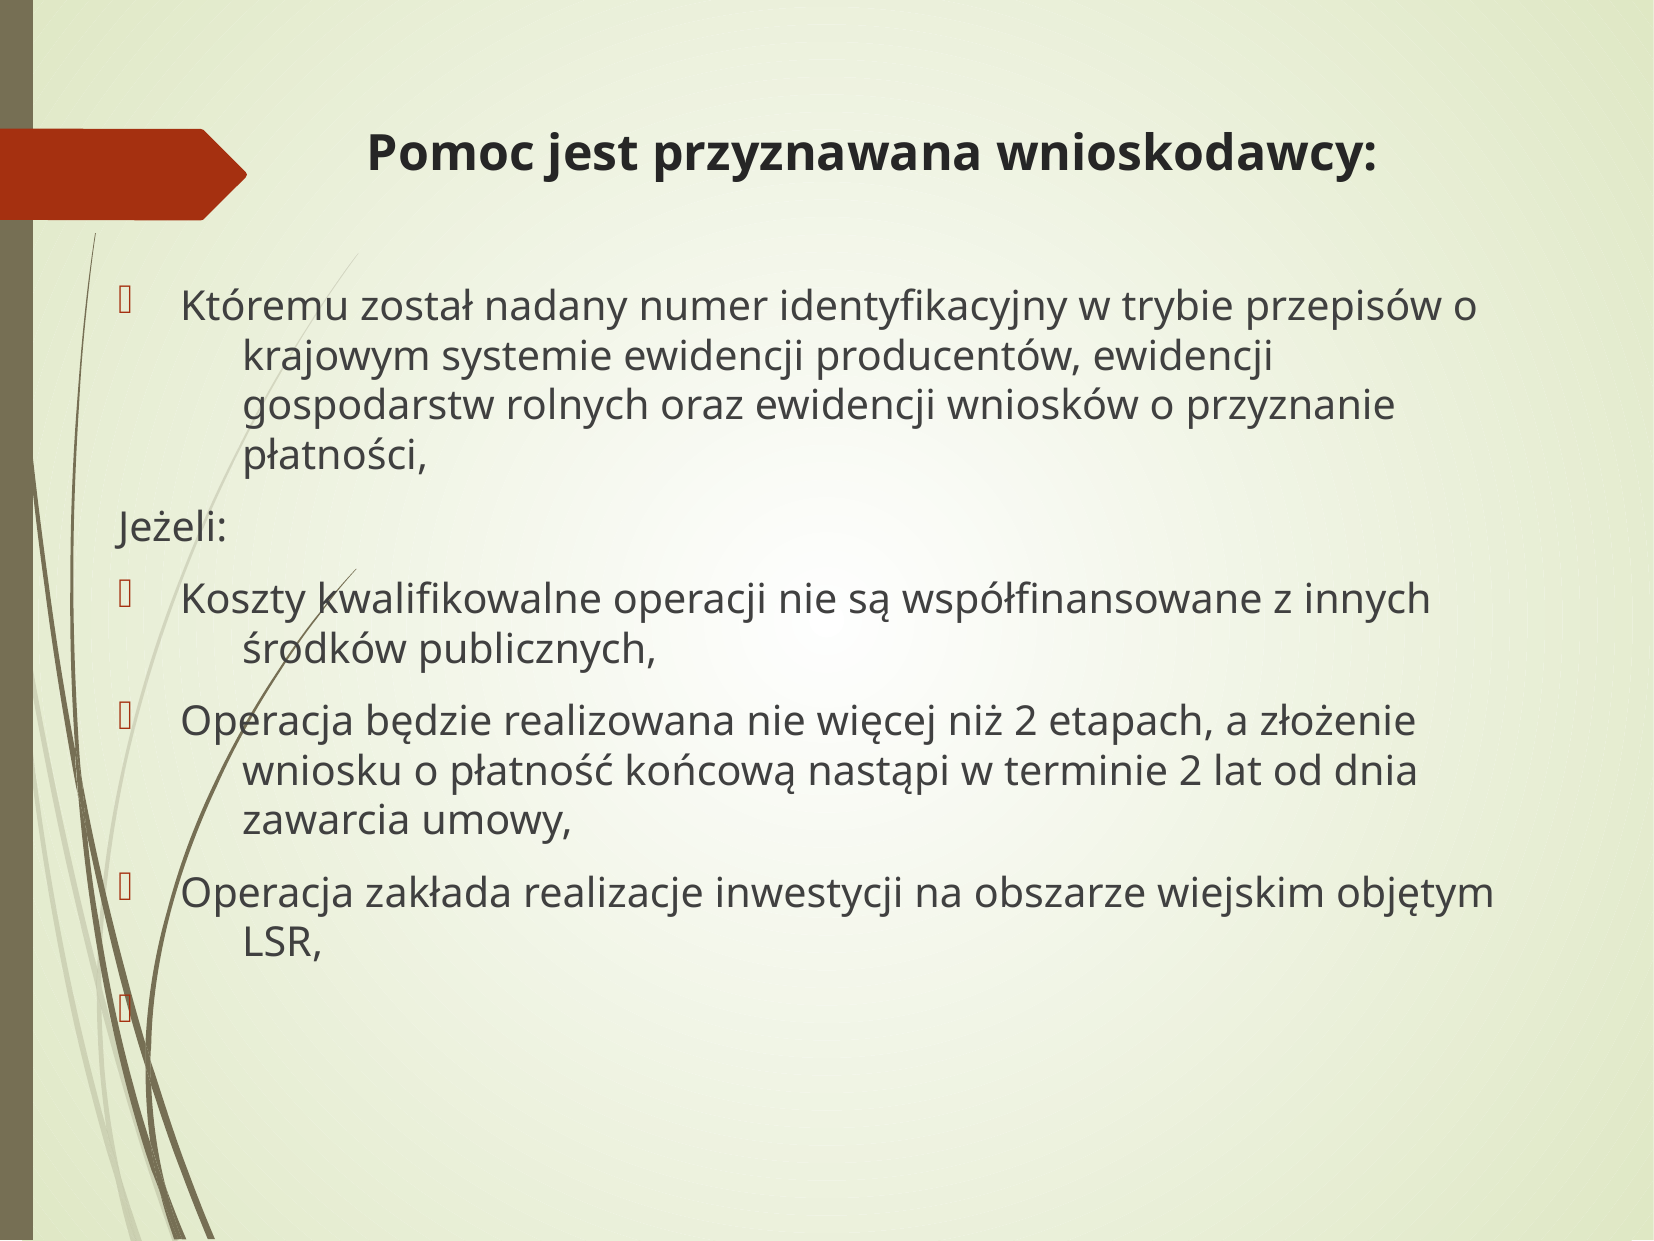

# Pomoc jest przyznawana wnioskodawcy:
Któremu został nadany numer identyfikacyjny w trybie przepisów o krajowym systemie ewidencji producentów, ewidencji gospodarstw rolnych oraz ewidencji wniosków o przyznanie płatności,
Jeżeli:
Koszty kwalifikowalne operacji nie są współfinansowane z innych środków publicznych,
Operacja będzie realizowana nie więcej niż 2 etapach, a złożenie wniosku o płatność końcową nastąpi w terminie 2 lat od dnia zawarcia umowy,
Operacja zakłada realizacje inwestycji na obszarze wiejskim objętym LSR,